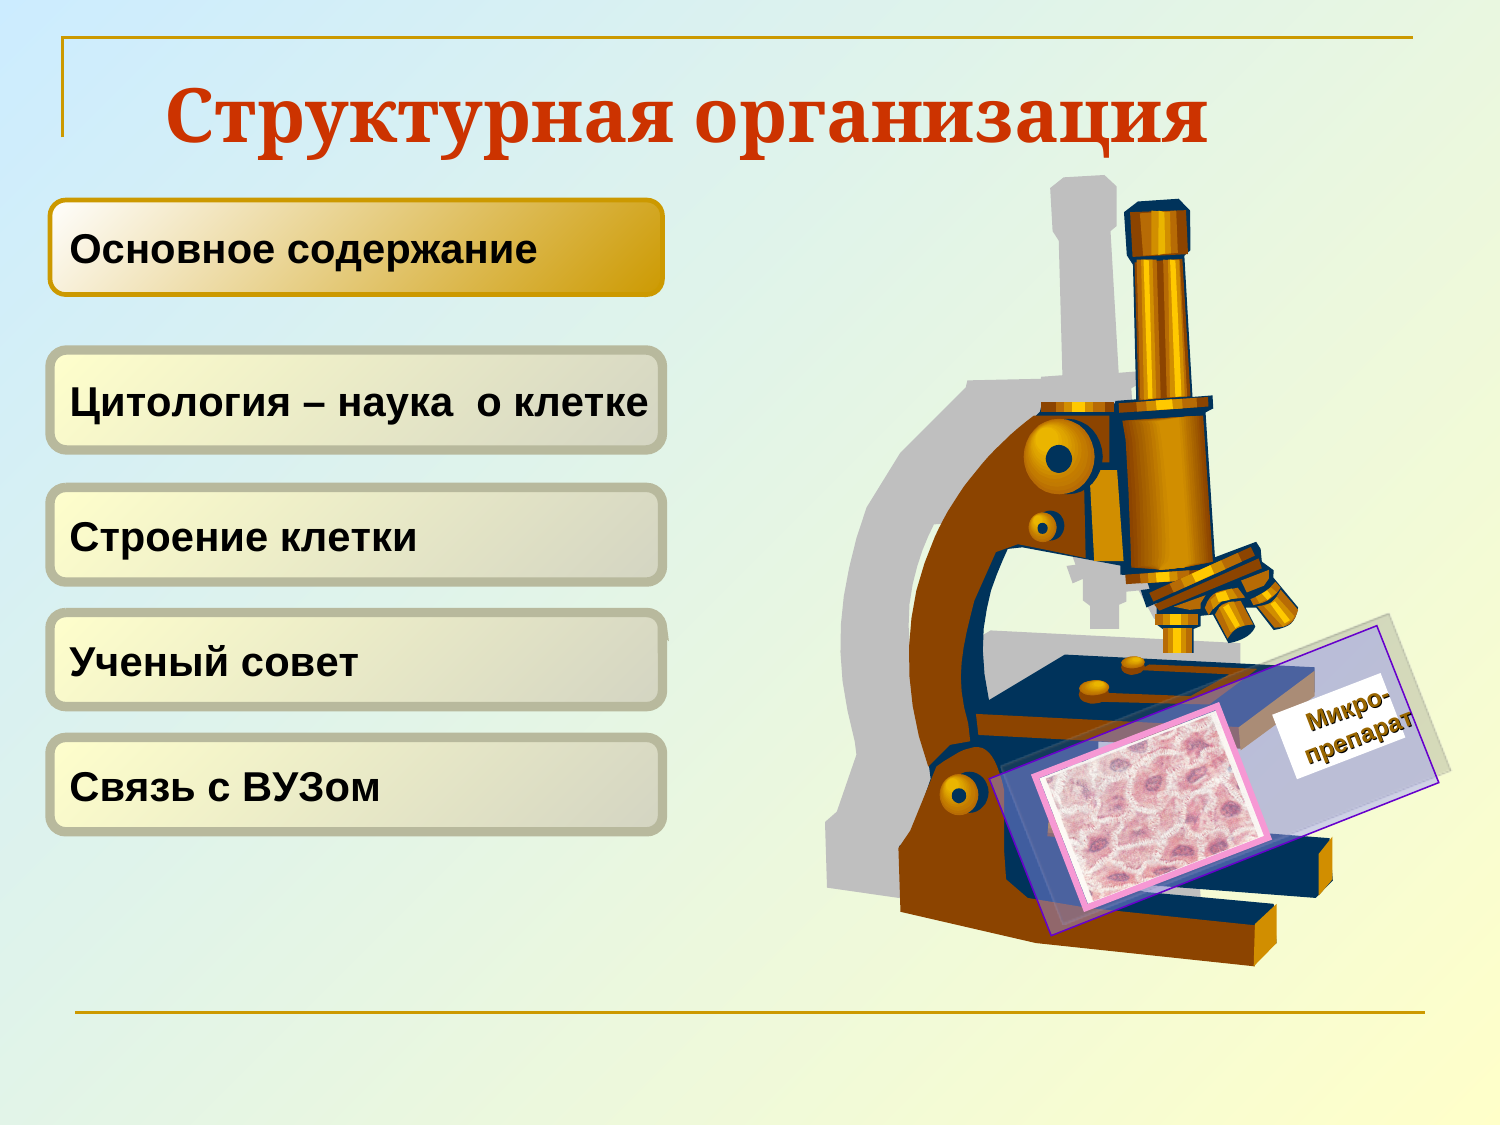

# Структурная организация клетки
Основное содержание
Цитология – наука о клетке
Строение клетки
Ученый совет
Микро-
препарат
Связь с ВУЗом